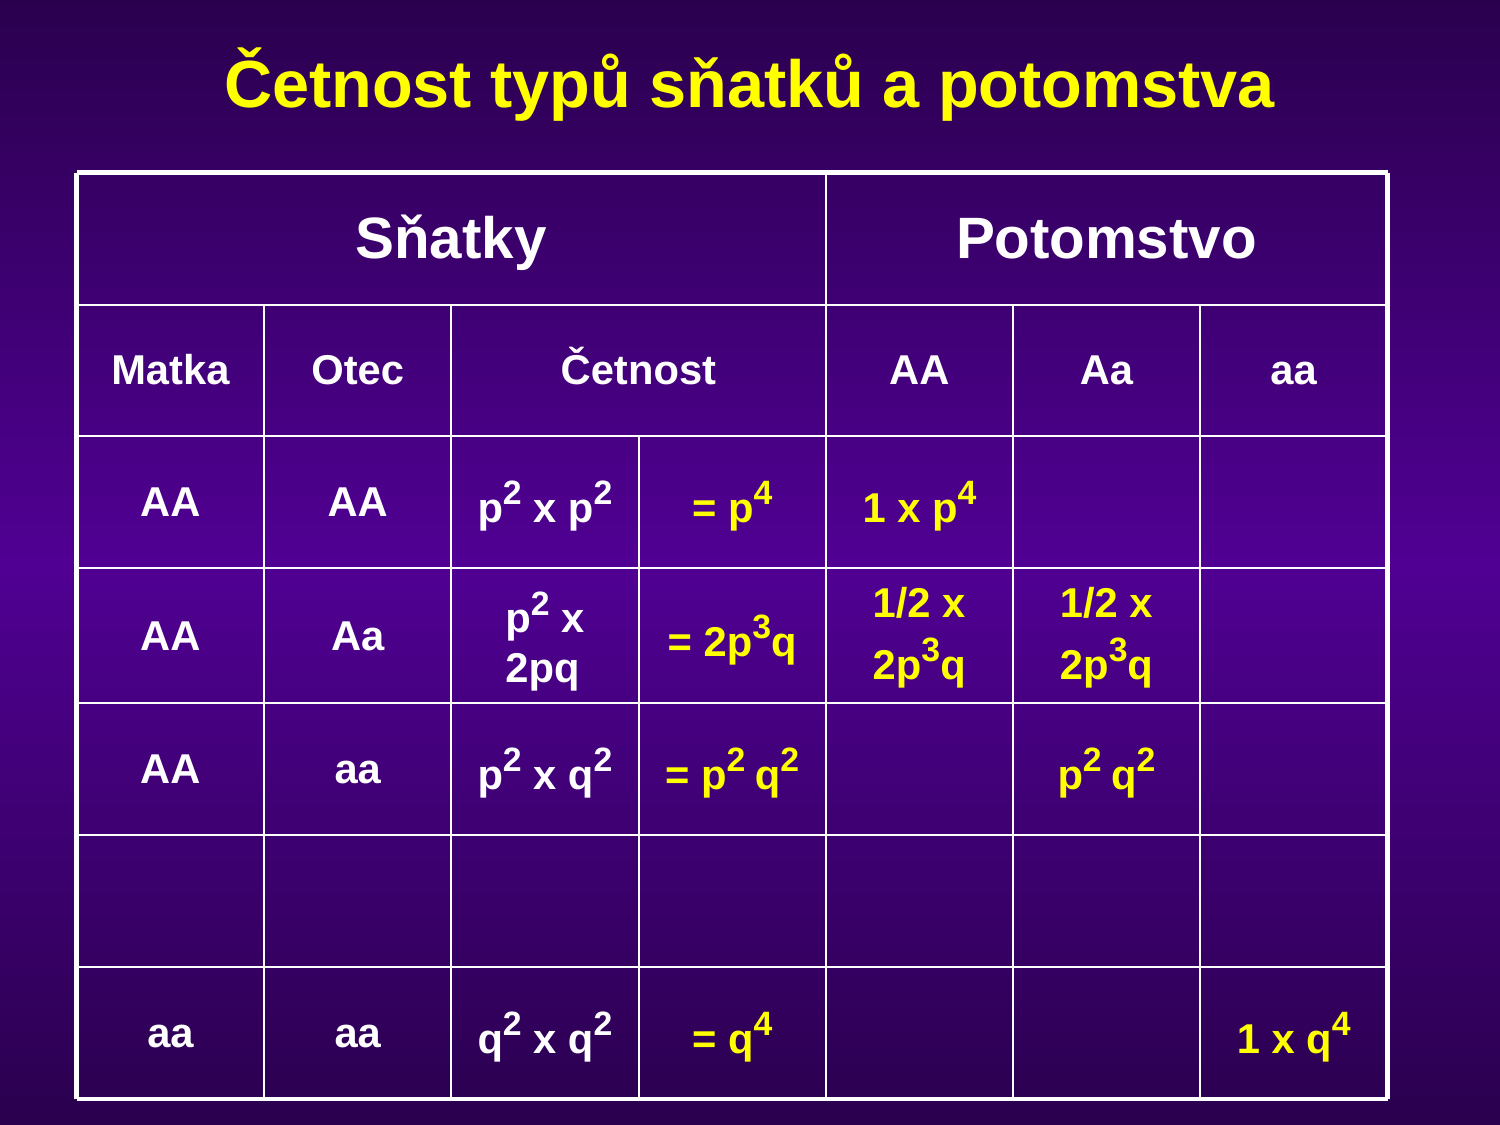

# Četnost typů sňatků a potomstva
Sňatky
Potomstvo
Matka
Otec
Četnost
AA
Aa
aa
AA
AA
p2 x p2
= p4
1 x p4
AA
Aa
p2 x 2pq
= 2p3q
1/2 x 2p3q
1/2 x 2p3q
AA
aa
p2 x q2
= p2 q2
p2 q2
aa
aa
q2 x q2
= q4
1 x q4